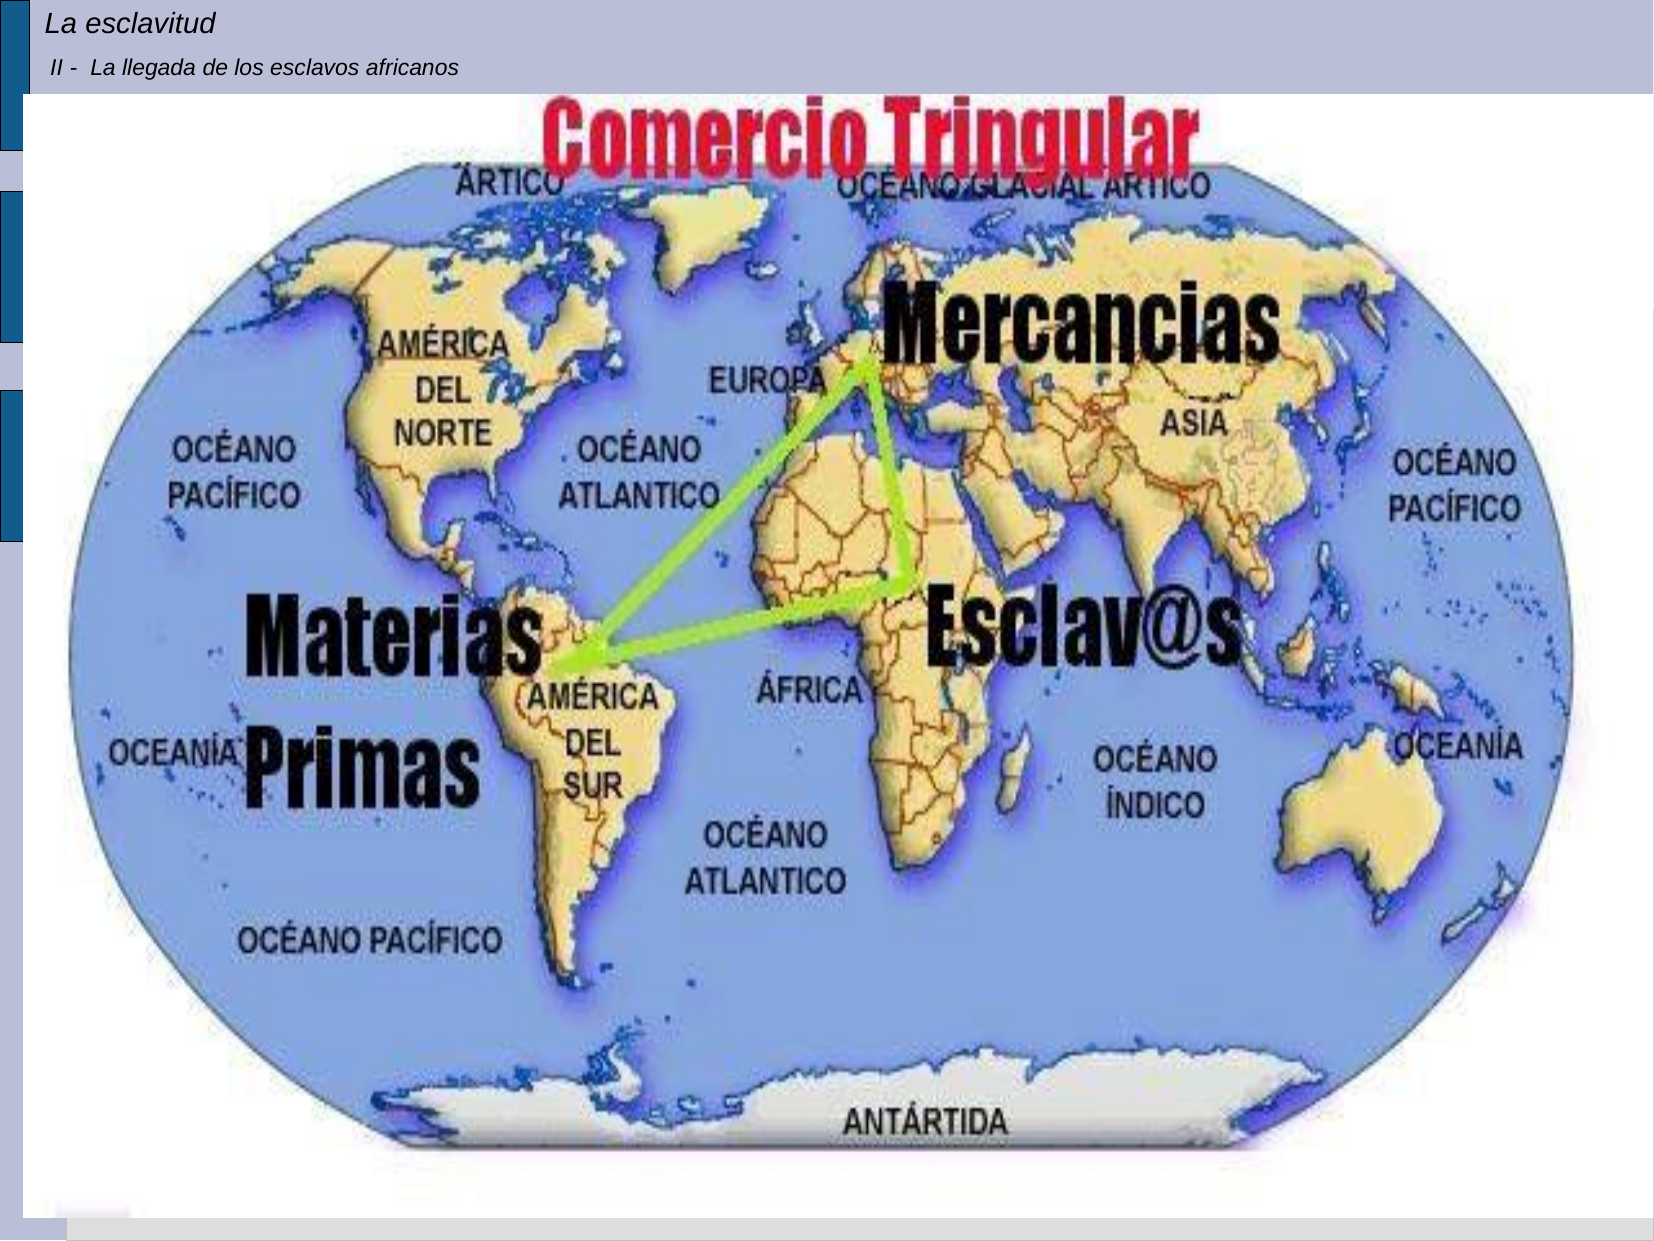

II - La llegada de los esclavos africanos
#